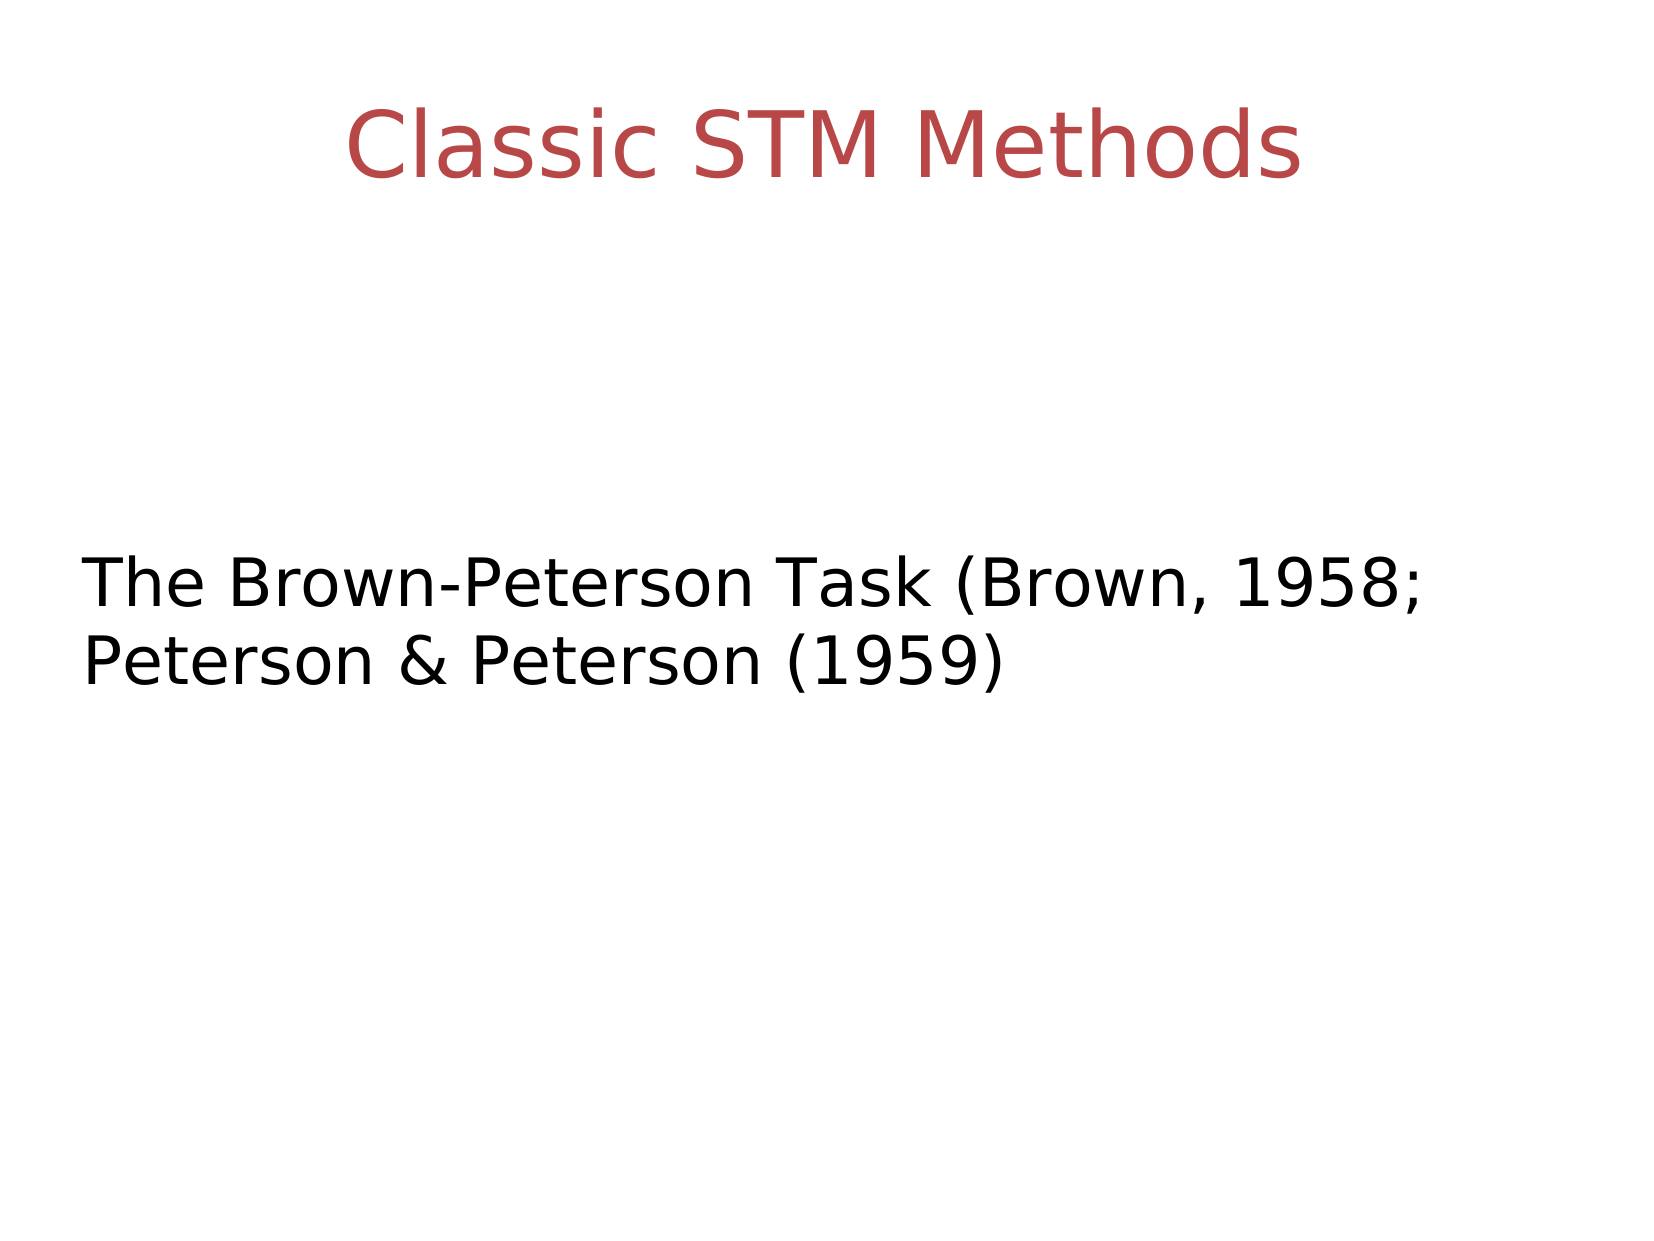

# Classic STM Methods
The Brown-Peterson Task (Brown, 1958; Peterson & Peterson (1959)